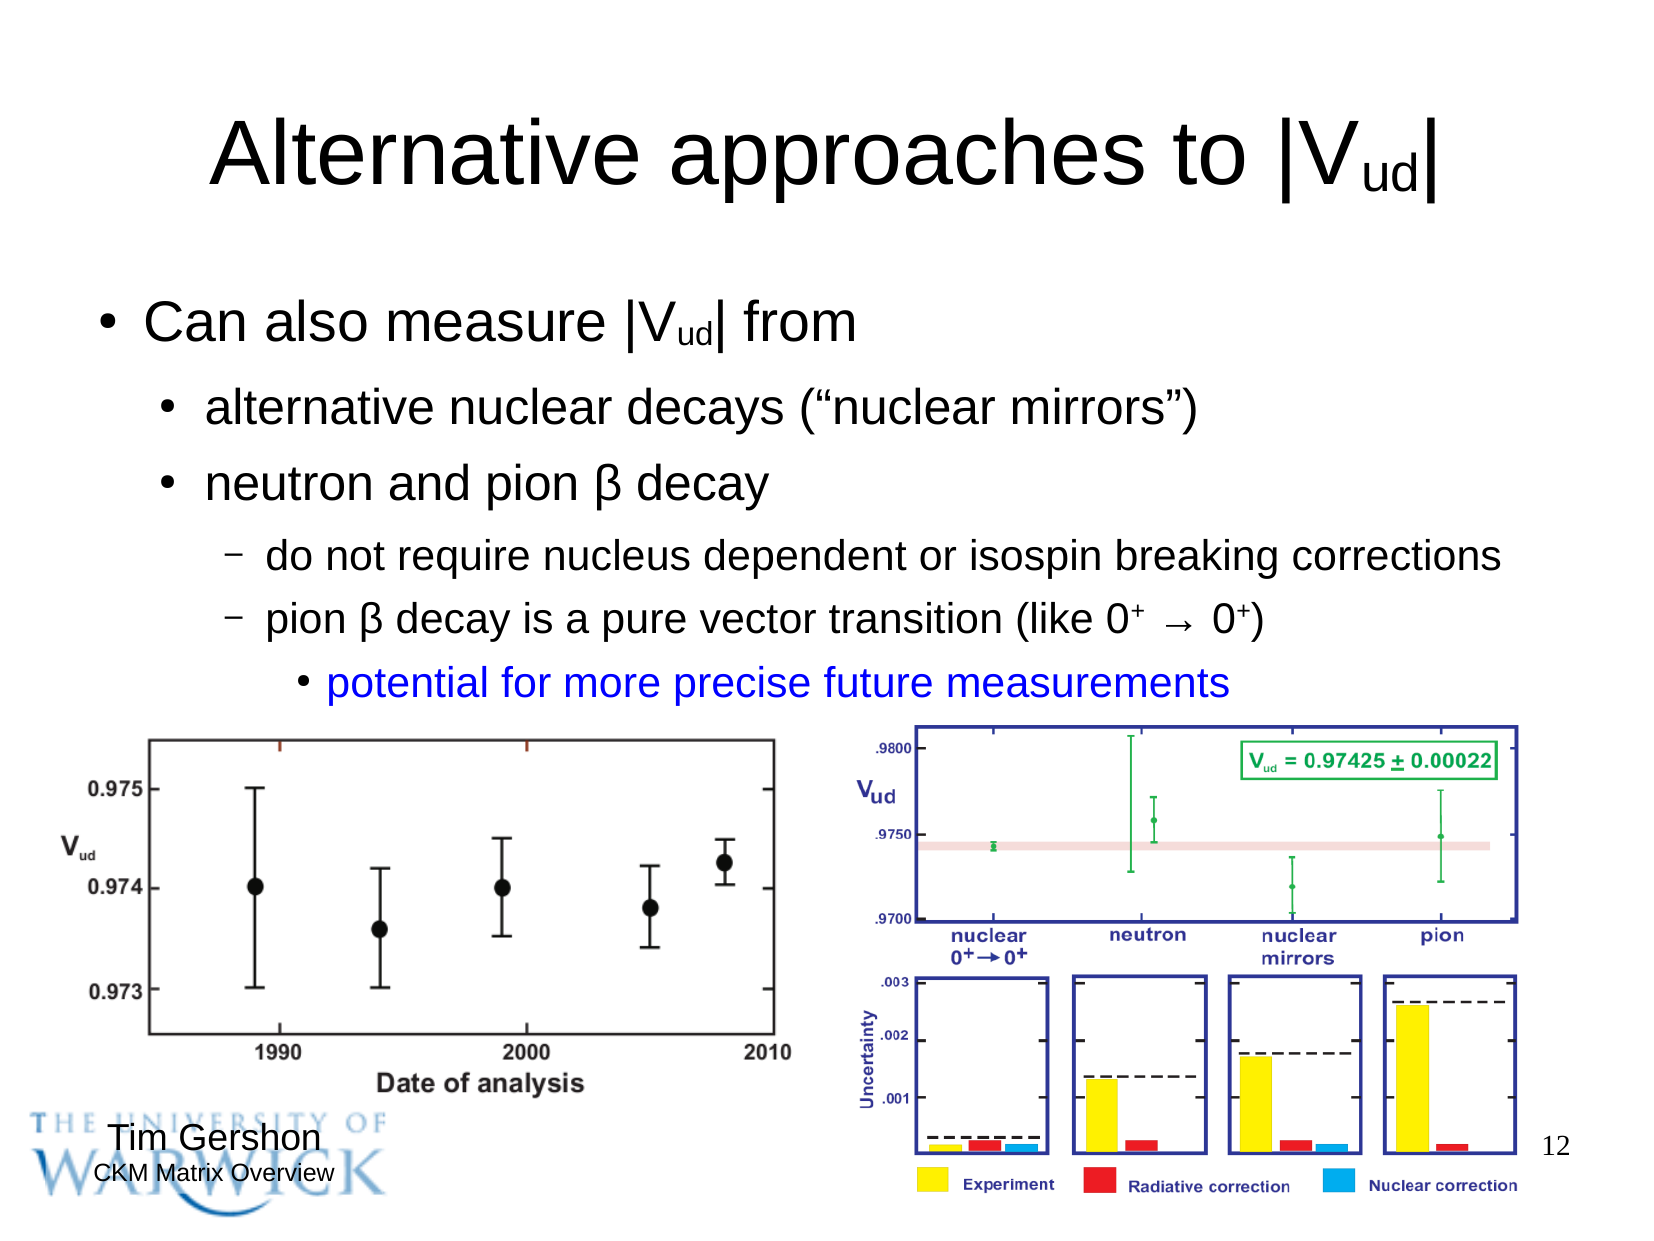

# Alternative approaches to |Vud|
Can also measure |Vud| from
alternative nuclear decays (“nuclear mirrors”)
neutron and pion β decay
do not require nucleus dependent or isospin breaking corrections
pion β decay is a pure vector transition (like 0+ → 0+)
potential for more precise future measurements
Tim Gershon
CKM Matrix Overview
12